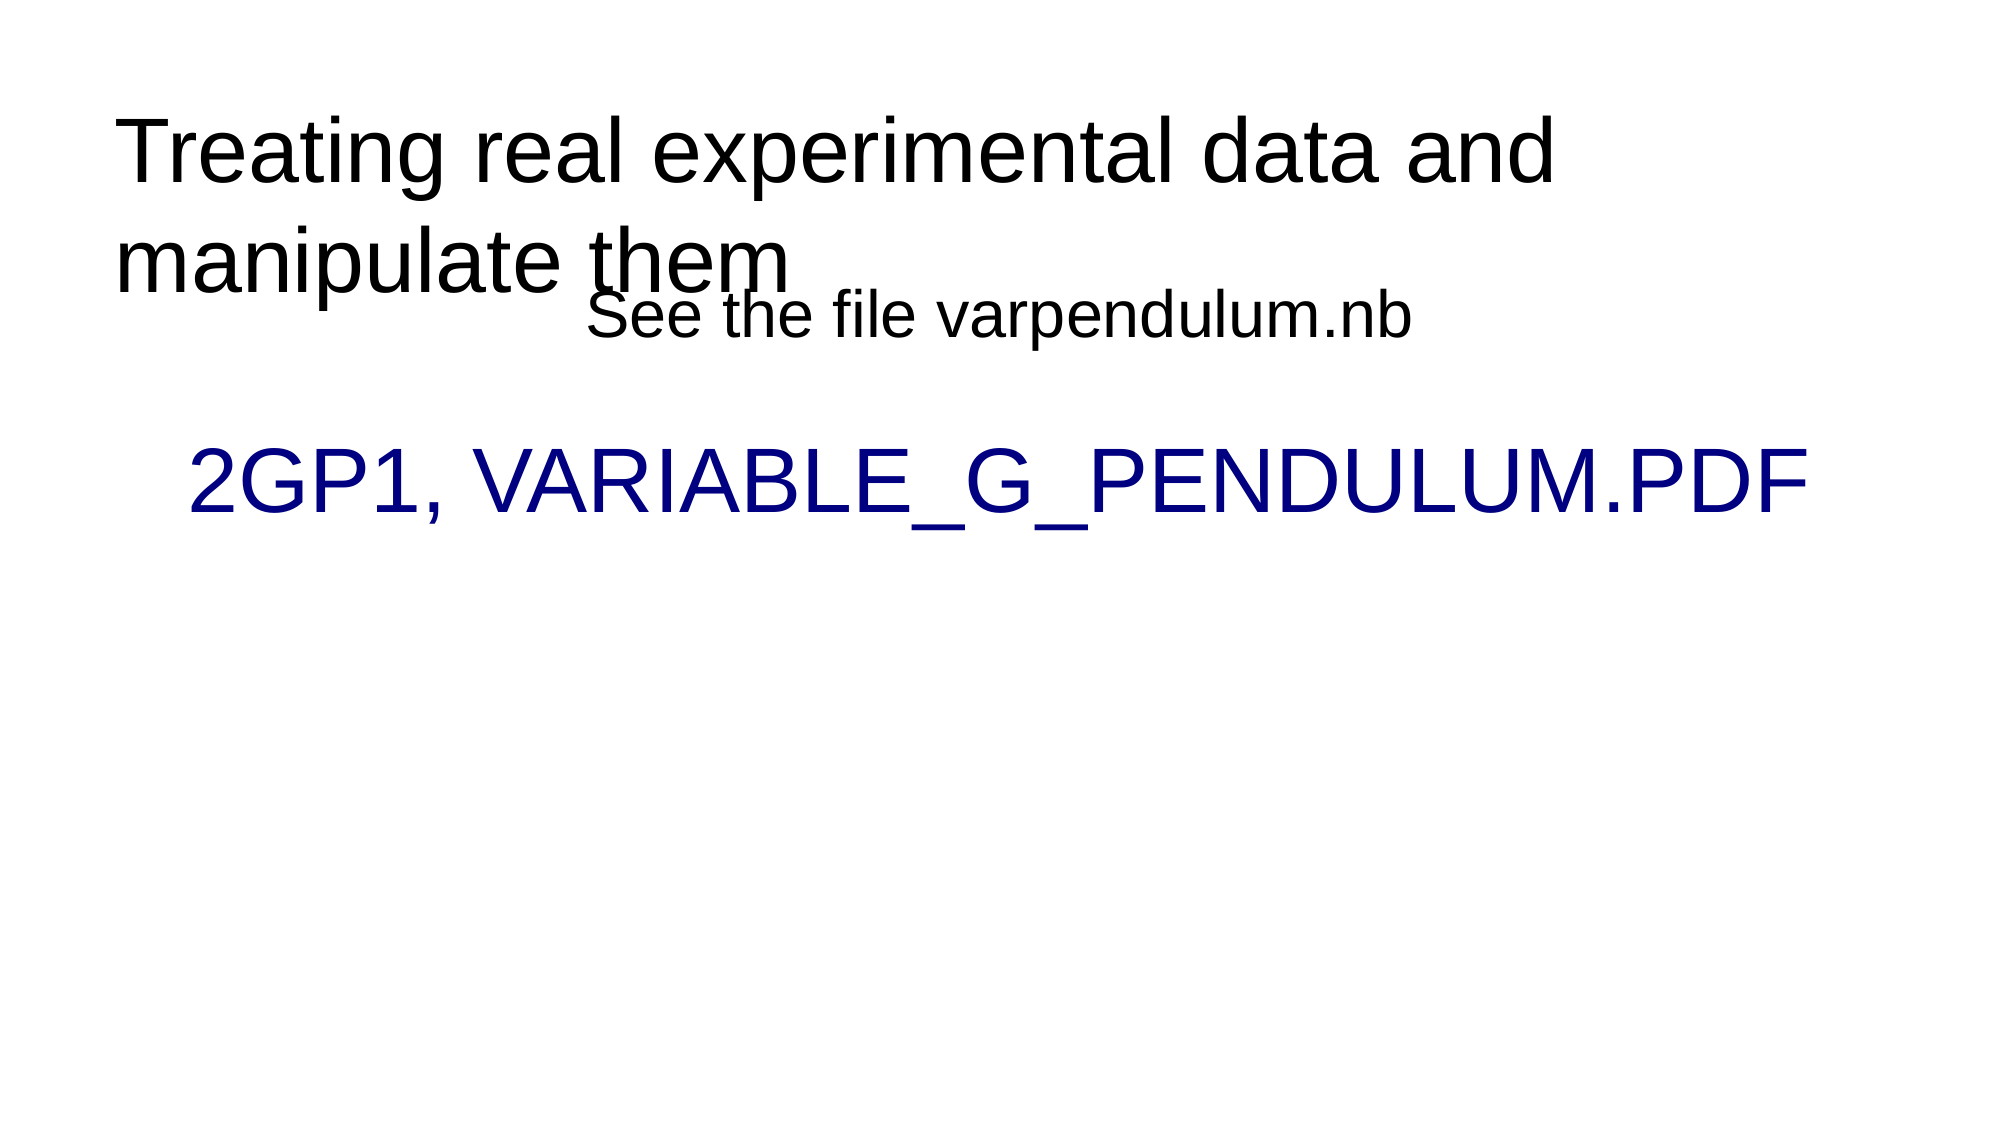

Treating real experimental data and manipulate them
2GP1, VARIABLE_G_PENDULUM.PDF
See the file varpendulum.nb